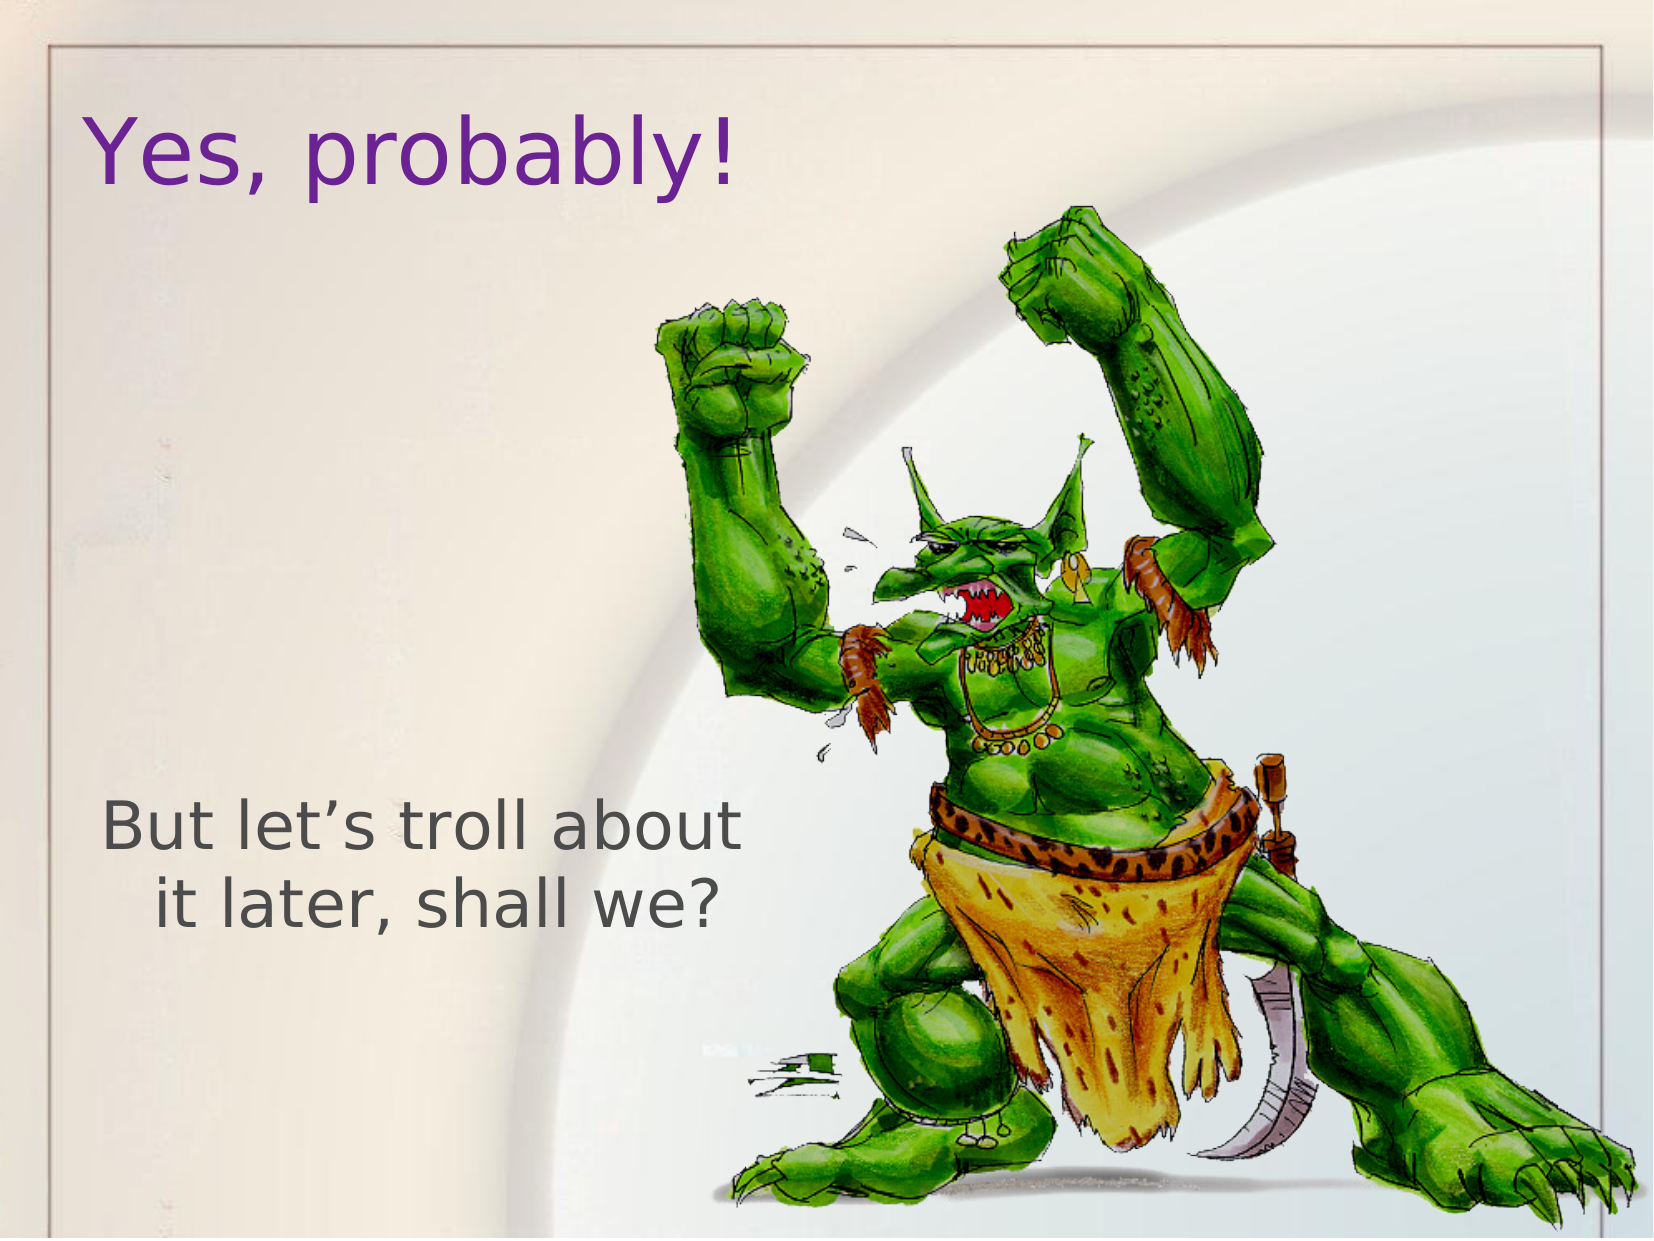

# Yes, probably!
But let’s troll about
it later, shall we?